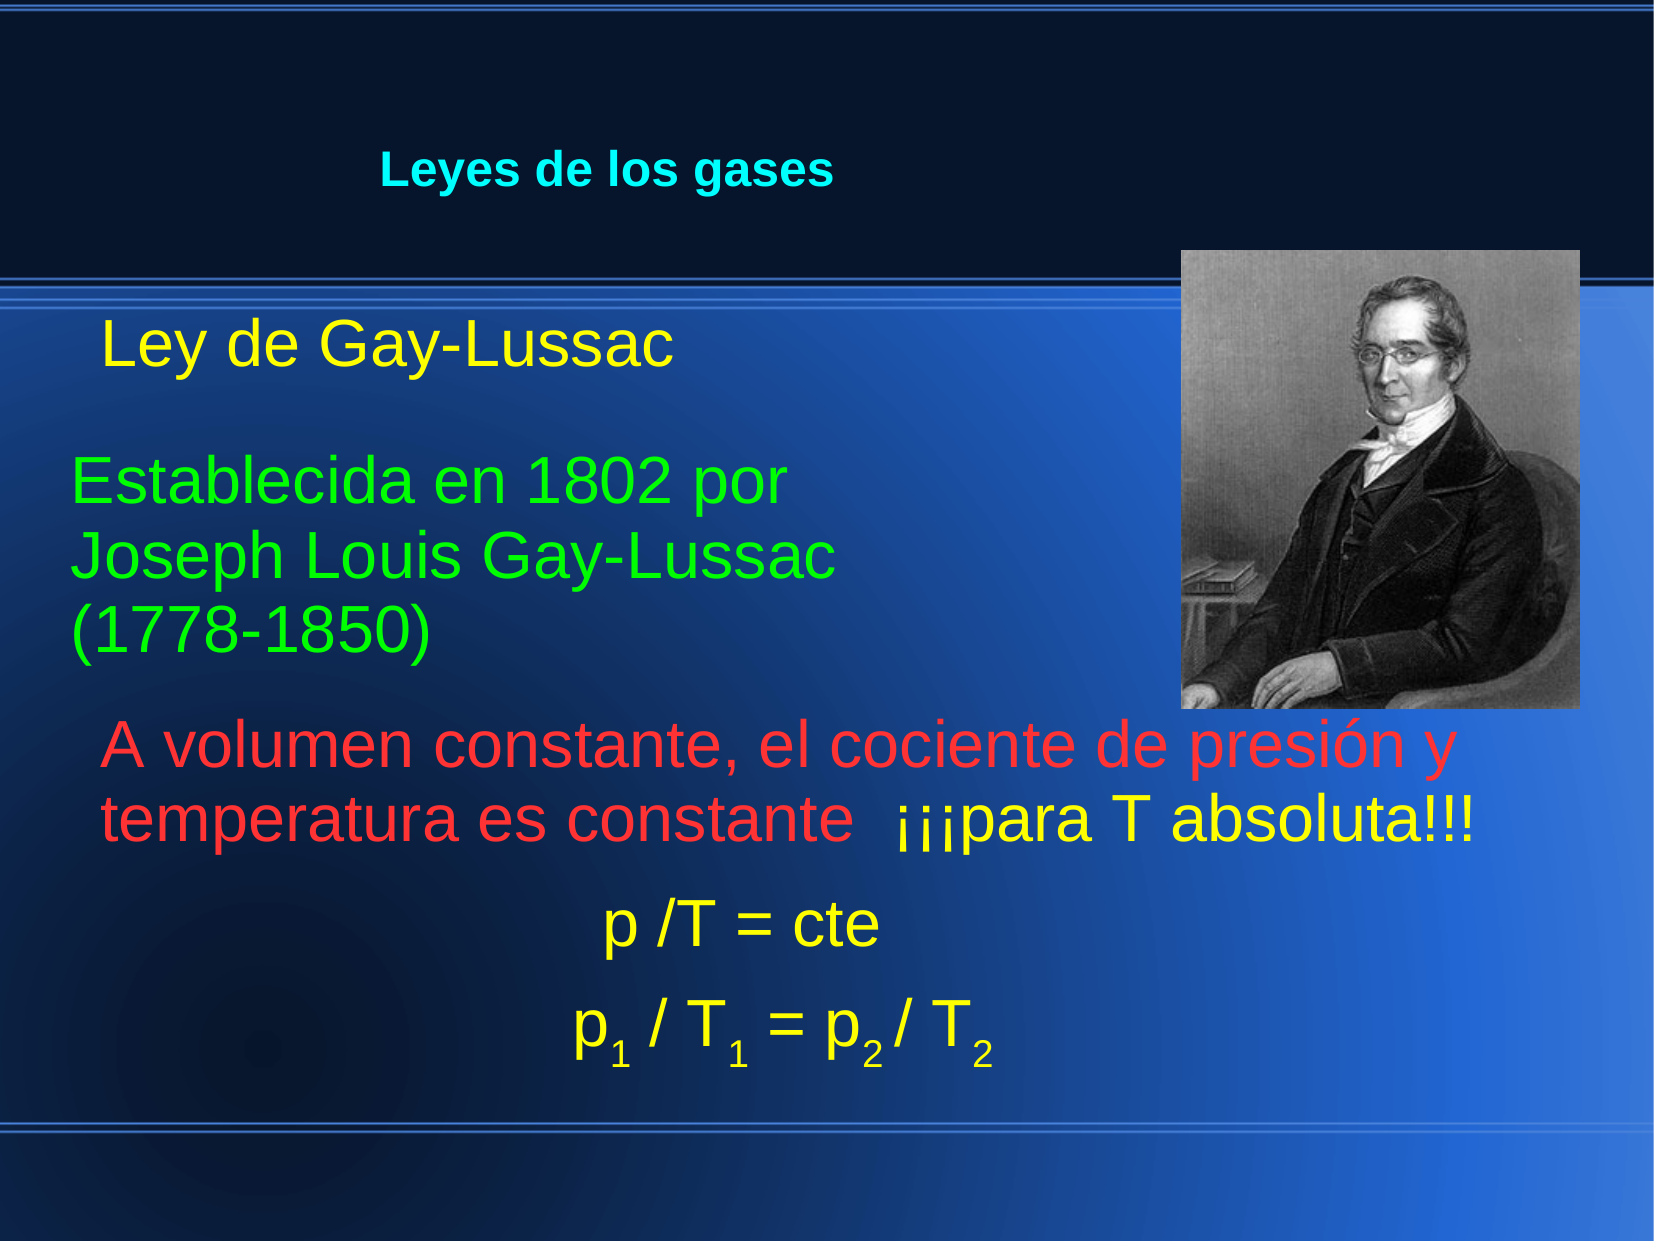

Leyes de los gases
# Ley de Gay-Lussac
Establecida en 1802 por Joseph Louis Gay-Lussac (1778-1850)
A volumen constante, el cociente de presión y temperatura es constante ¡¡¡para T absoluta!!!
p /T = cte
p1 / T1 = p2 / T2